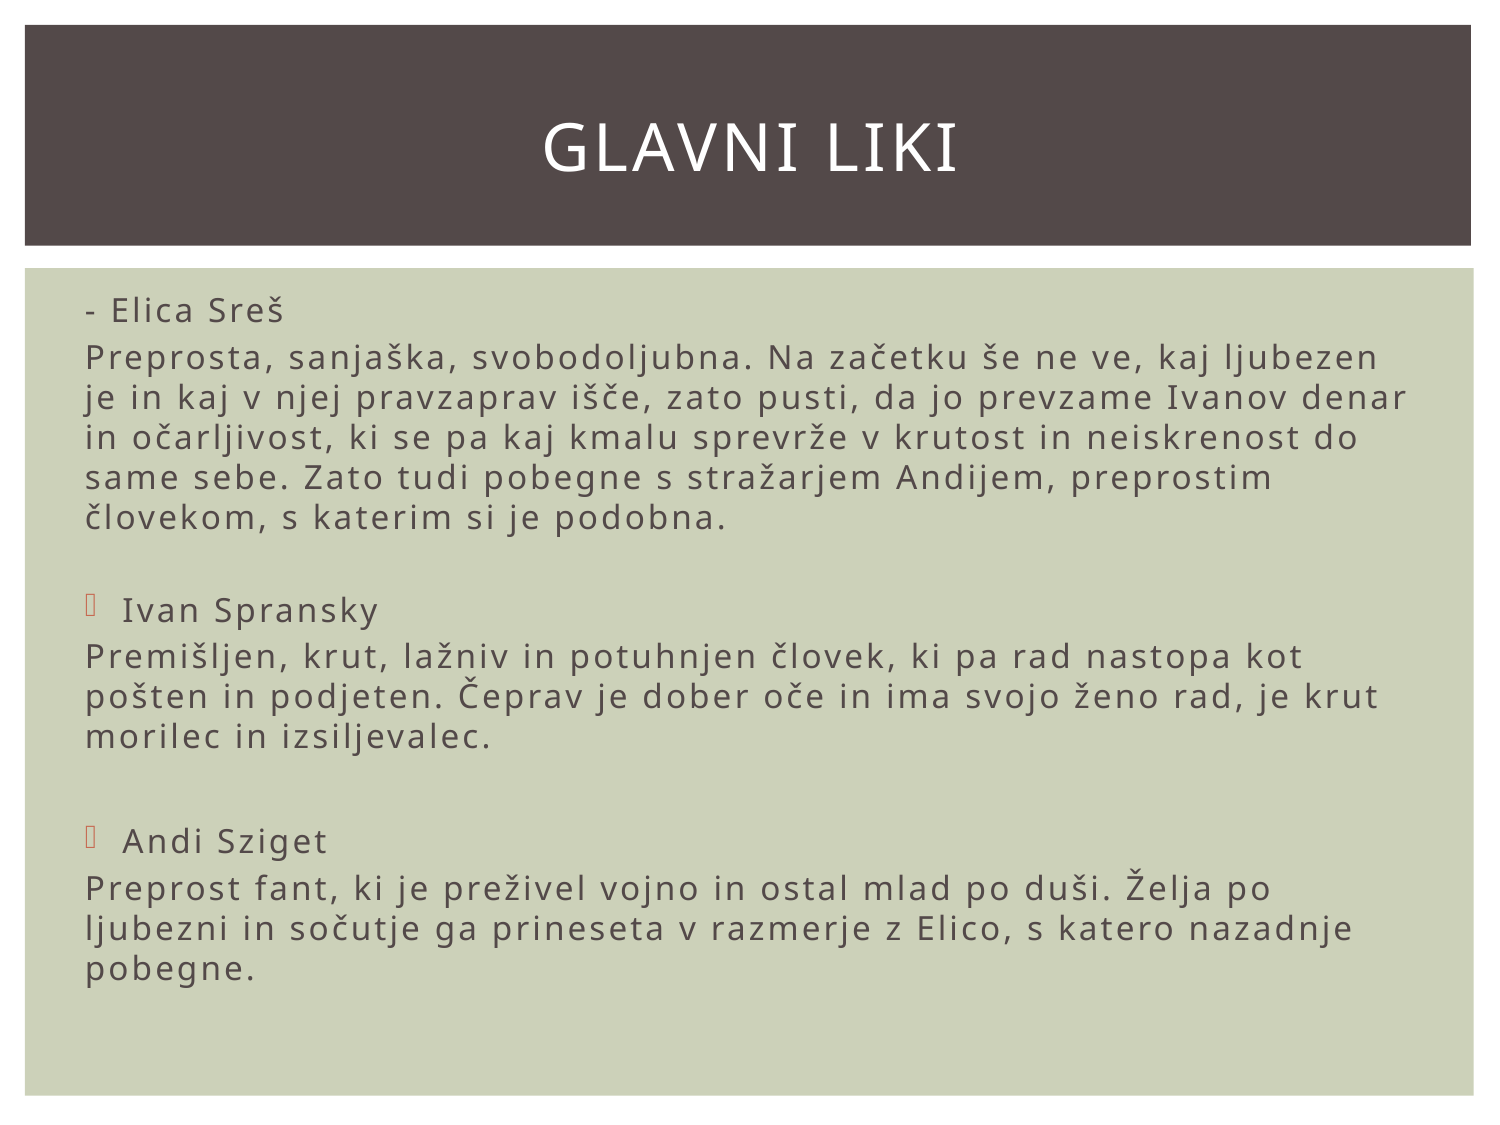

Glavni liki
# - Elica Sreš
Preprosta, sanjaška, svobodoljubna. Na začetku še ne ve, kaj ljubezen je in kaj v njej pravzaprav išče, zato pusti, da jo prevzame Ivanov denar in očarljivost, ki se pa kaj kmalu sprevrže v krutost in neiskrenost do same sebe. Zato tudi pobegne s stražarjem Andijem, preprostim človekom, s katerim si je podobna.
Ivan Spransky
Premišljen, krut, lažniv in potuhnjen človek, ki pa rad nastopa kot pošten in podjeten. Čeprav je dober oče in ima svojo ženo rad, je krut morilec in izsiljevalec.
Andi Sziget
Preprost fant, ki je preživel vojno in ostal mlad po duši. Želja po ljubezni in sočutje ga prineseta v razmerje z Elico, s katero nazadnje pobegne.